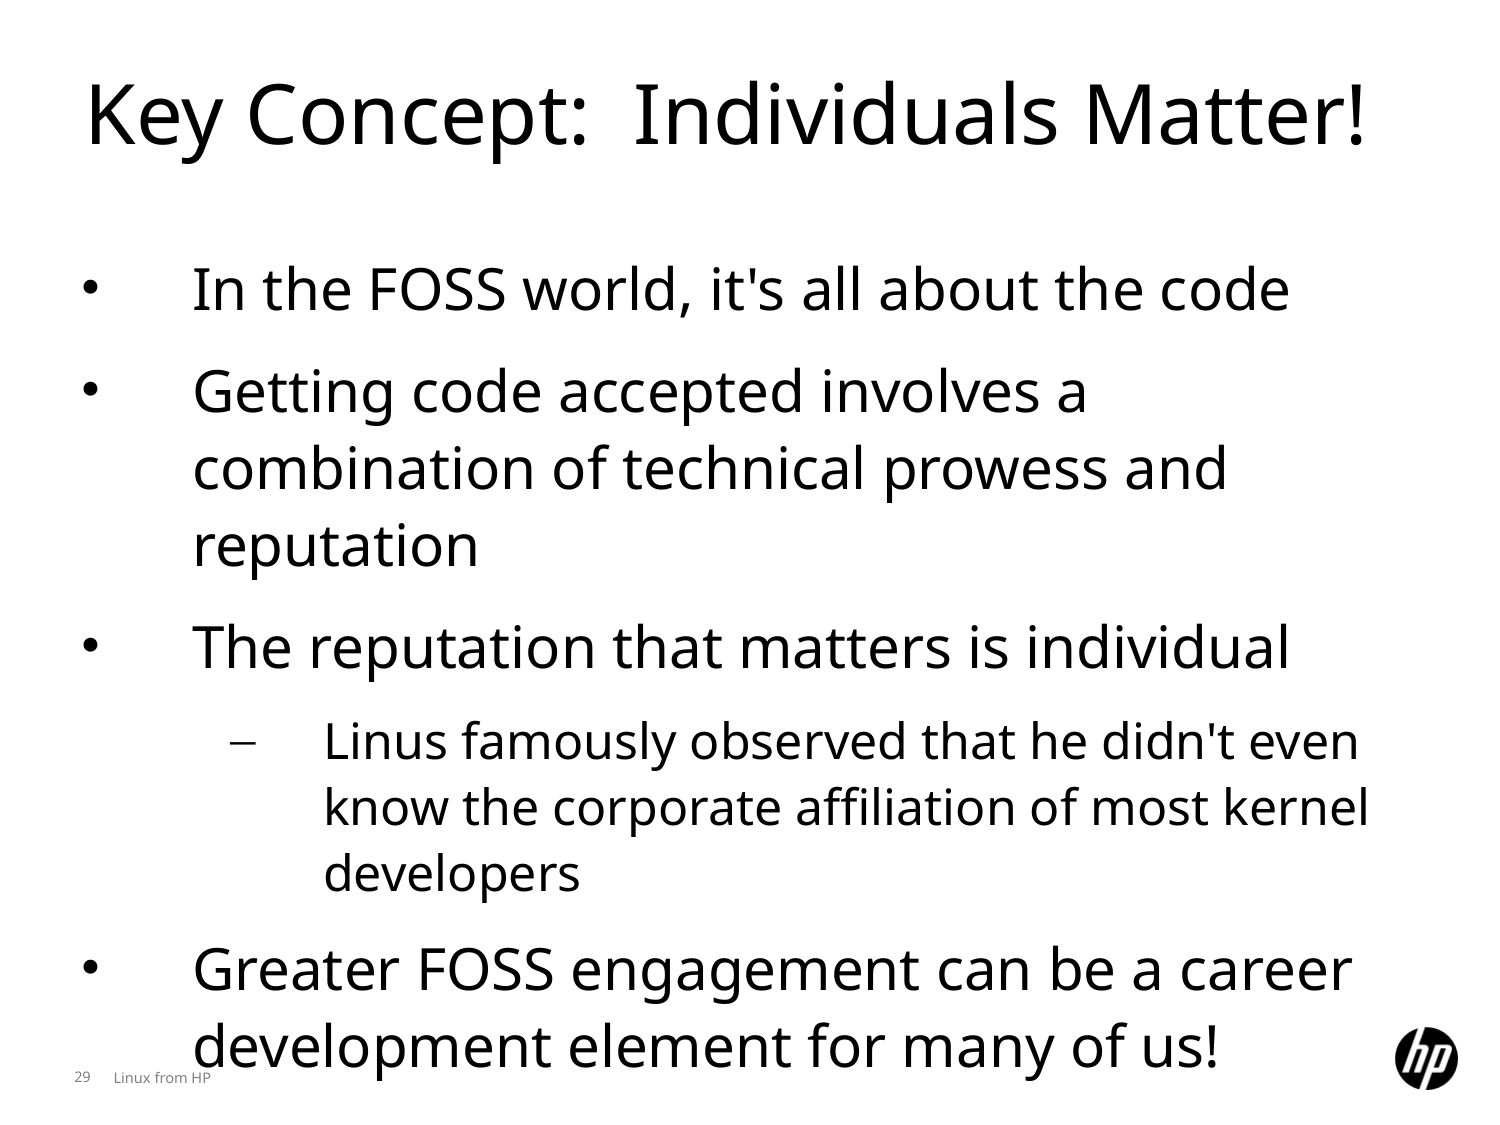

# Key Concept: Individuals Matter!
In the FOSS world, it's all about the code
Getting code accepted involves a combination of technical prowess and reputation
The reputation that matters is individual
Linus famously observed that he didn't even know the corporate affiliation of most kernel developers
Greater FOSS engagement can be a career development element for many of us!